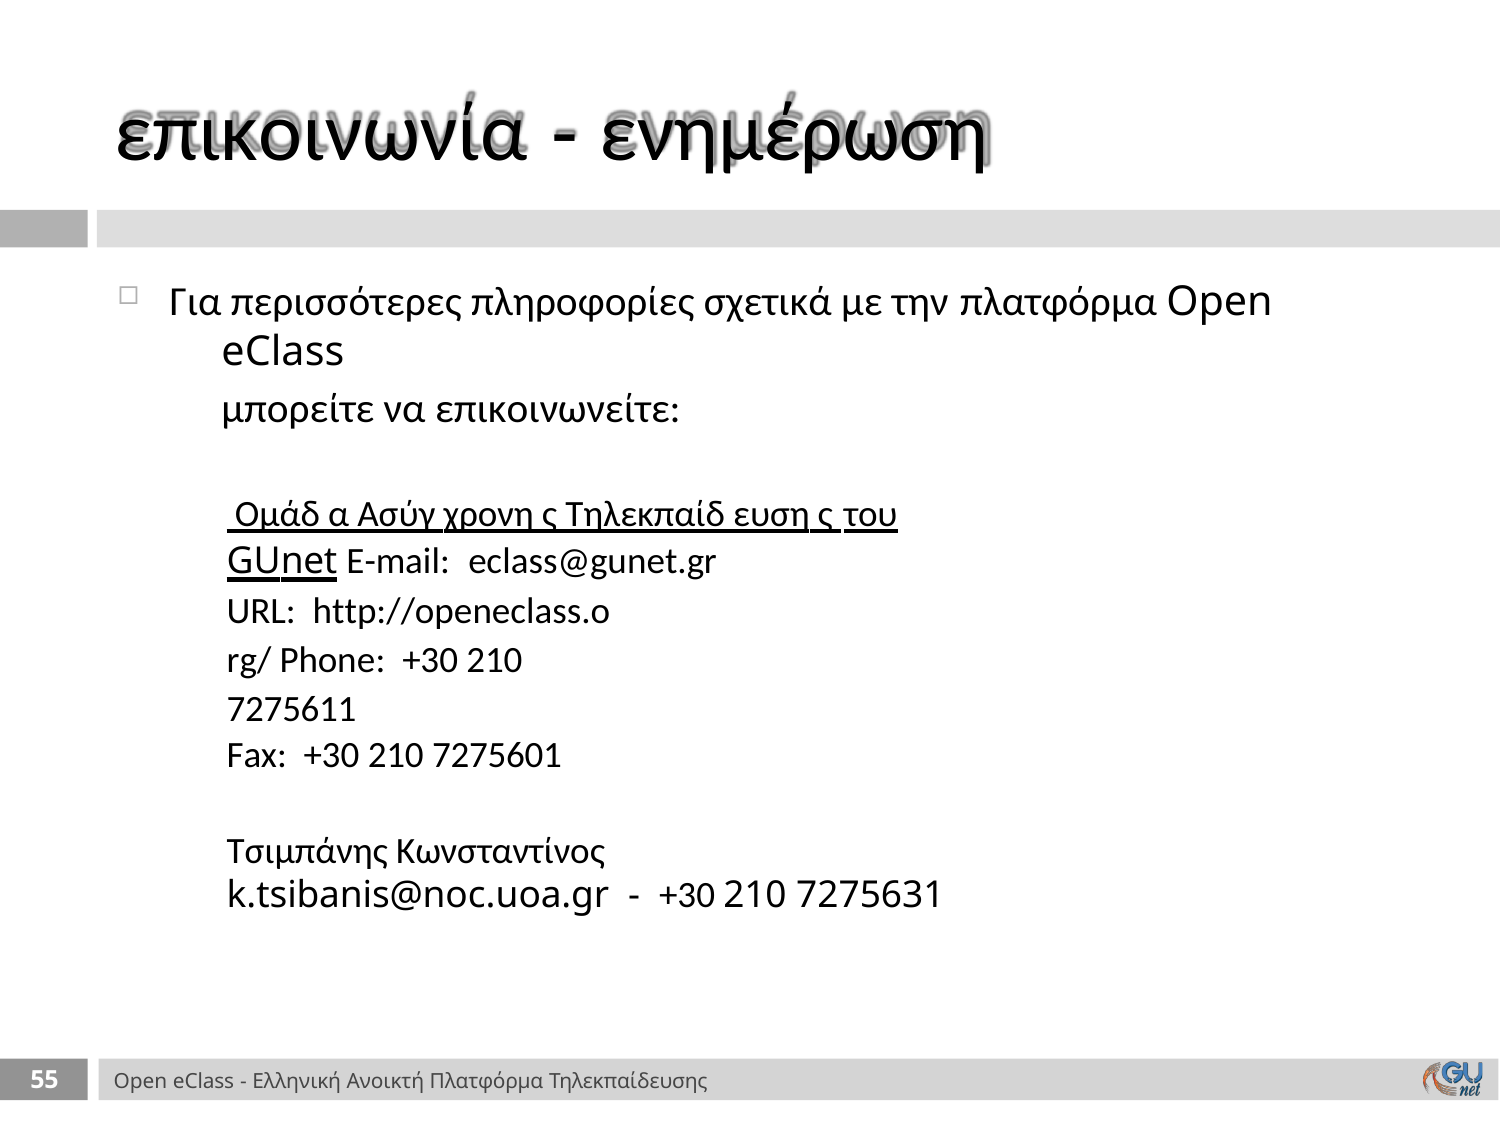

επικοινωνία - ενημέρωση
# Για περισσότερες πληροφορίες σχετικά με την πλατφόρμα Open eClass
μπορείτε να επικοινωνείτε:
 Ομάδ α Ασύγ χρονη ς Τηλεκπαίδ ευση ς του GUnet E-mail: eclass@gunet.gr
URL: http://openeclass.org/ Phone: +30 210 7275611
Fax: +30 210 7275601
Τσιμπάνης Κωνσταντίνος
k.tsibanis@noc.uoa.gr - +30 210 7275631
55
Open eClass - Ελληνική Ανοικτή Πλατφόρμα Τηλεκπαίδευσης